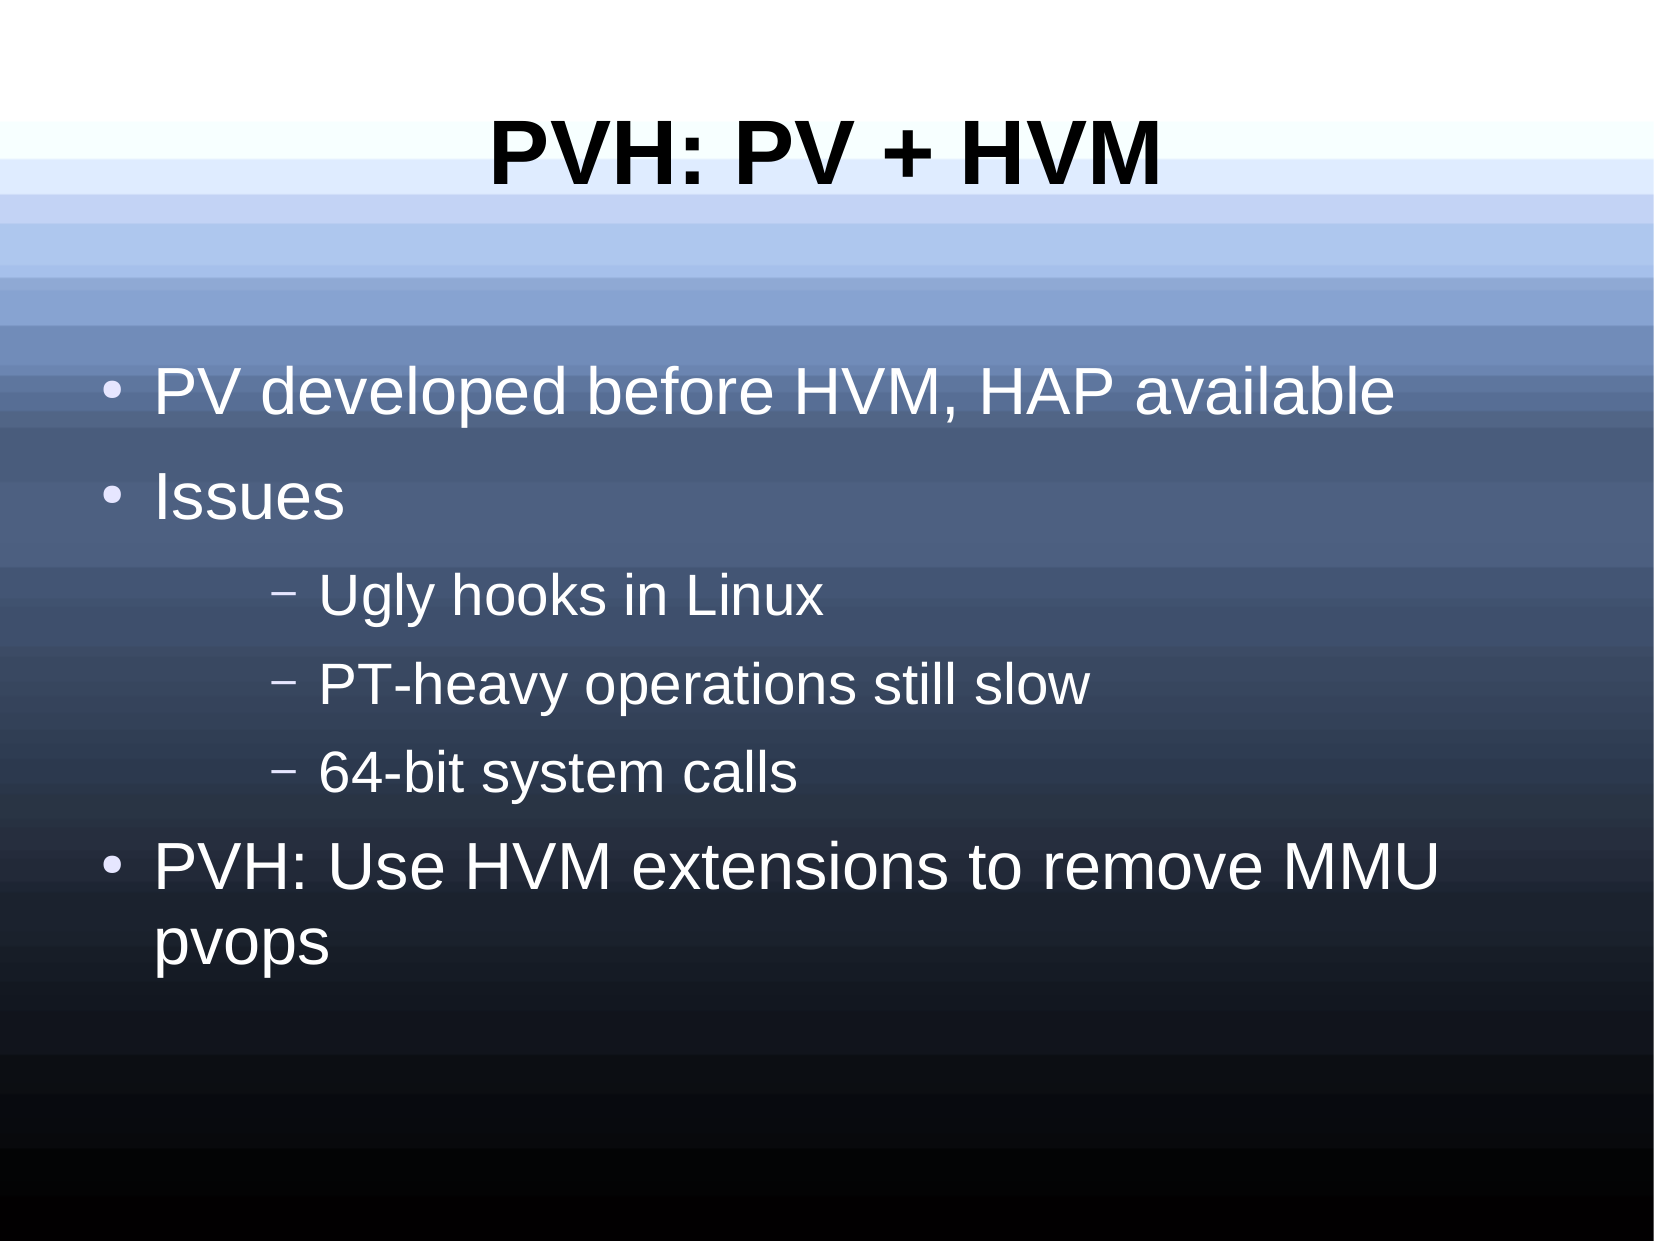

# PVH: PV + HVM
PV developed before HVM, HAP available
Issues
Ugly hooks in Linux
PT-heavy operations still slow
64-bit system calls
PVH: Use HVM extensions to remove MMU pvops